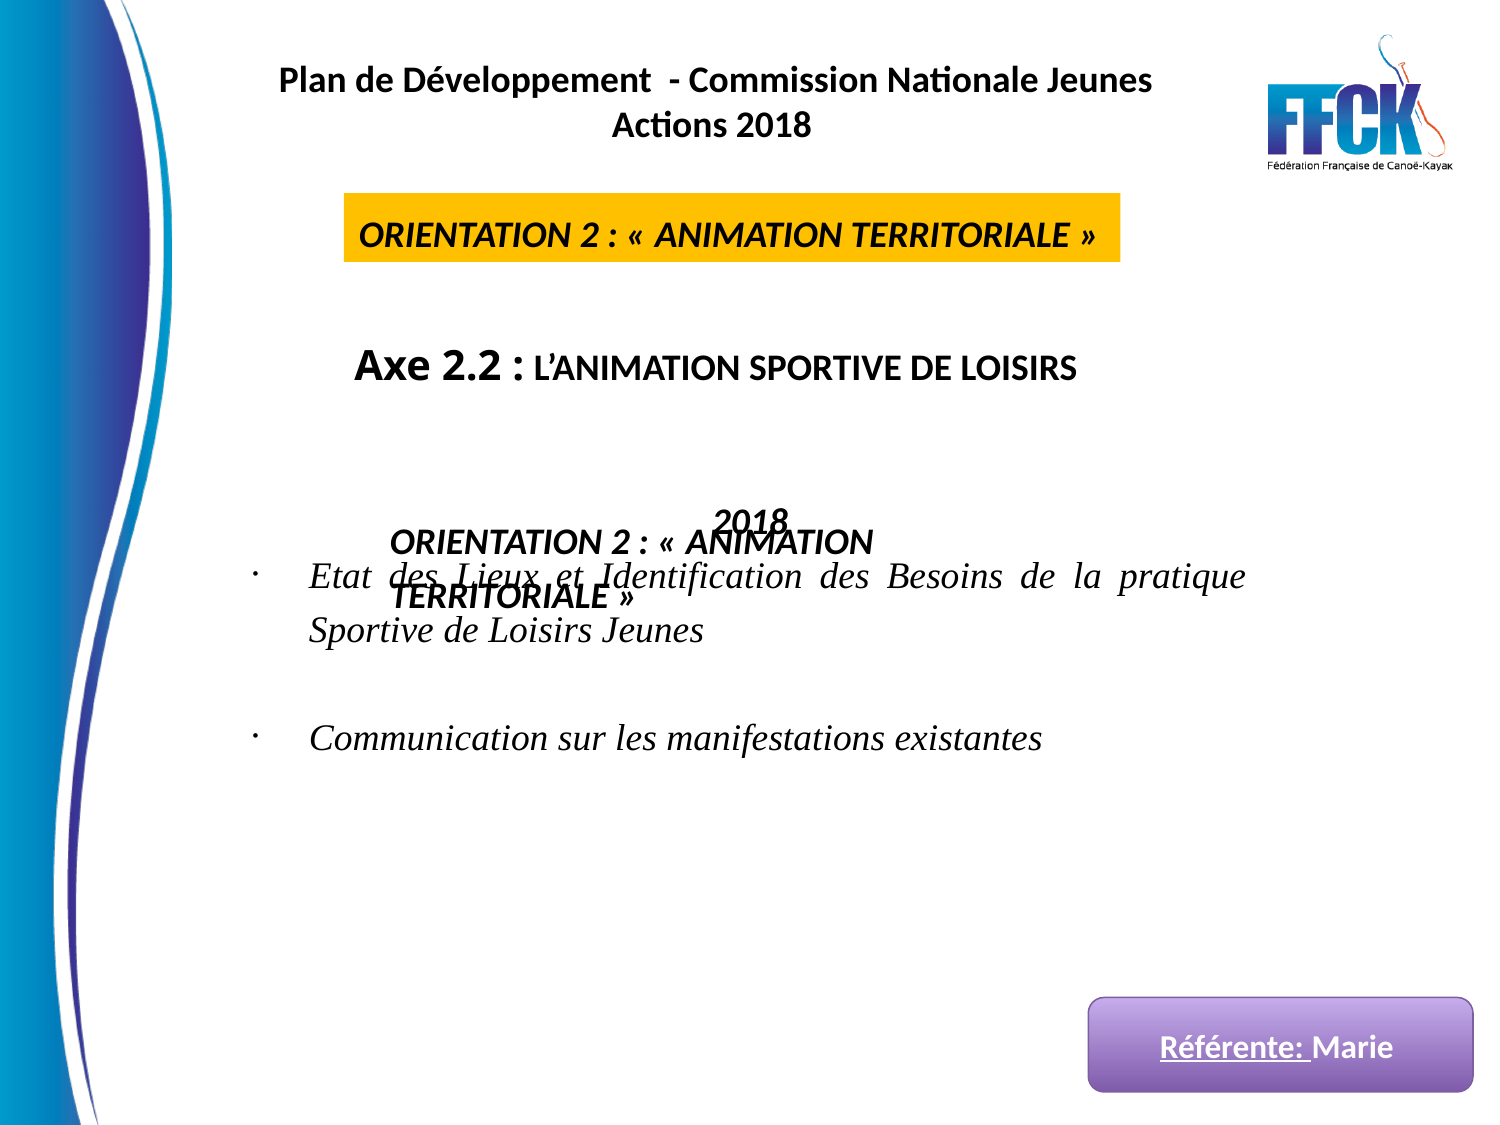

Plan de Développement - Commission Nationale Jeunes
Actions 2018
ORIENTATION 2 : « ANIMATION TERRITORIALE »
Axe 2.2 : L’ANIMATION SPORTIVE DE LOISIRS
2018
Etat des Lieux et Identification des Besoins de la pratique Sportive de Loisirs Jeunes
Communication sur les manifestations existantes
ORIENTATION 2 : « ANIMATION TERRITORIALE »
Référente: Marie